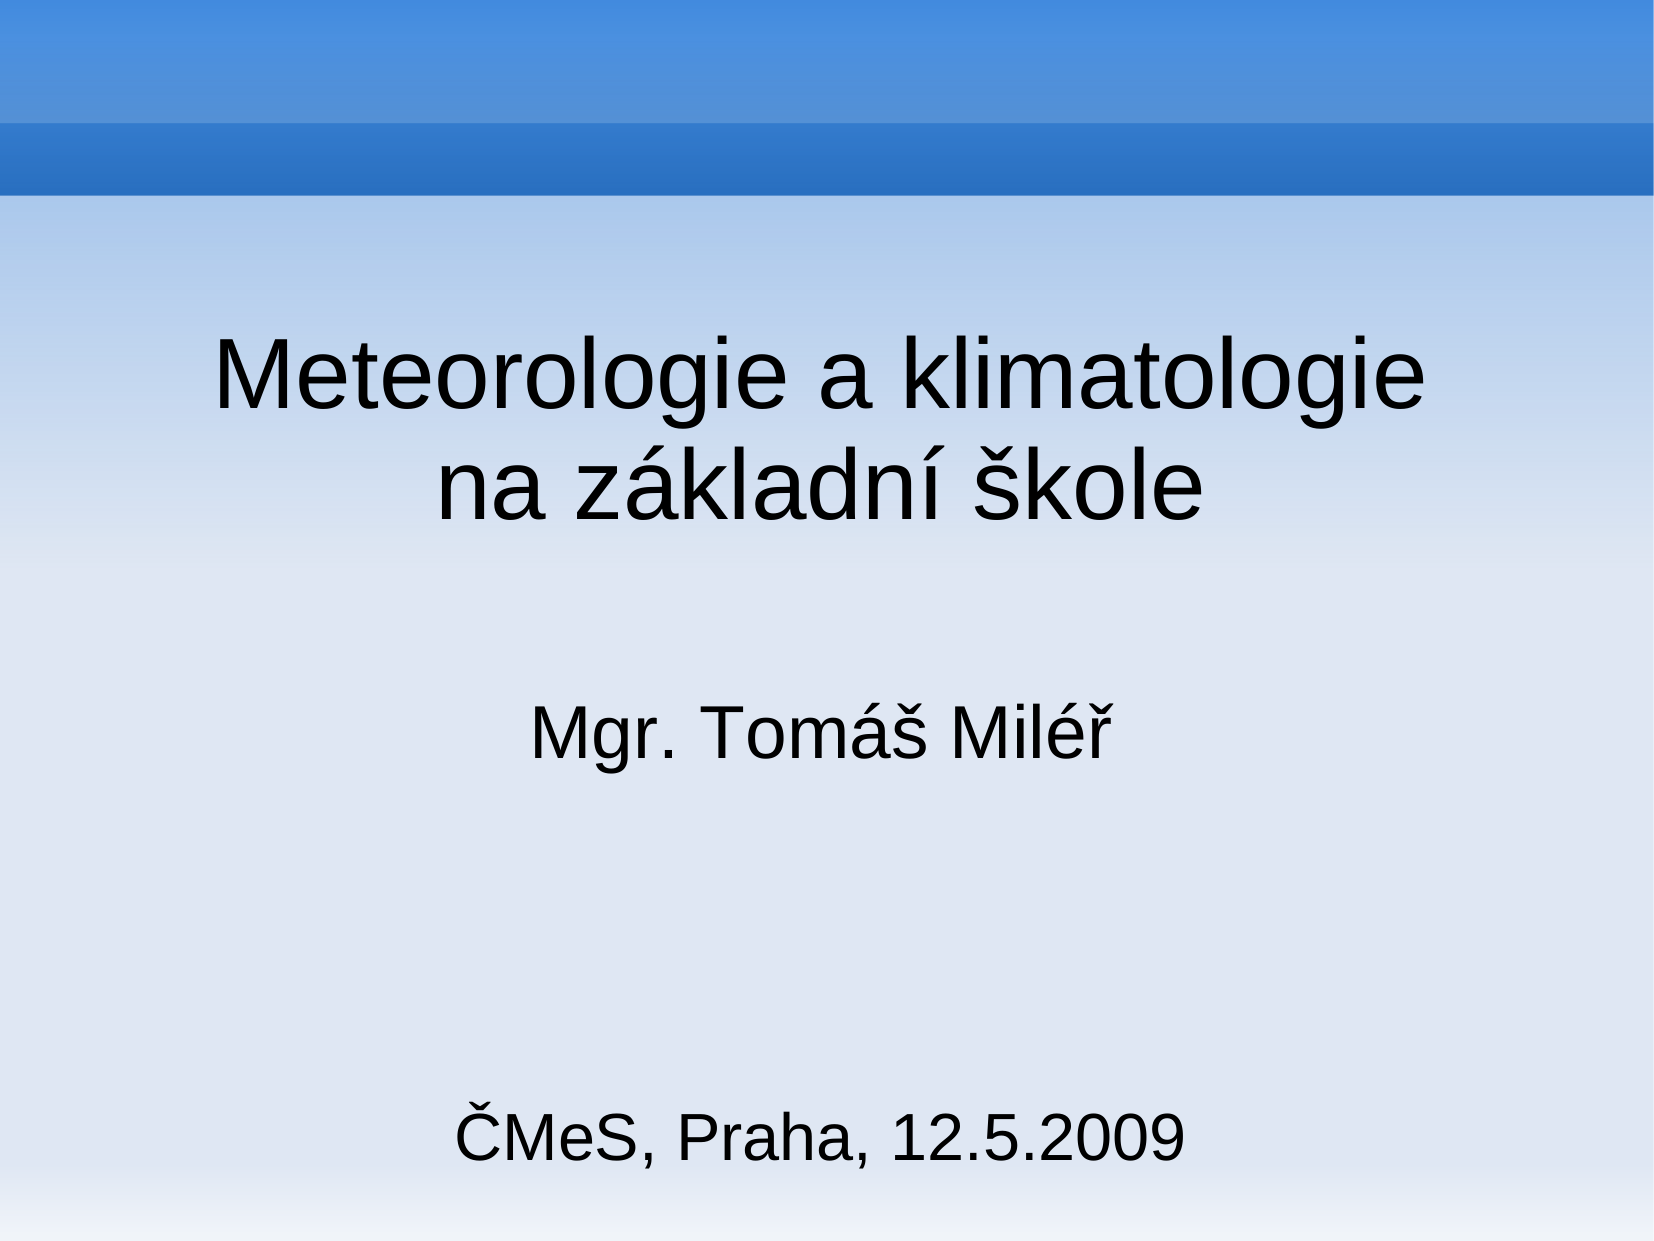

# Meteorologie a klimatologie na základní škole
Mgr. Tomáš Miléř
ČMeS, Praha, 12.5.2009